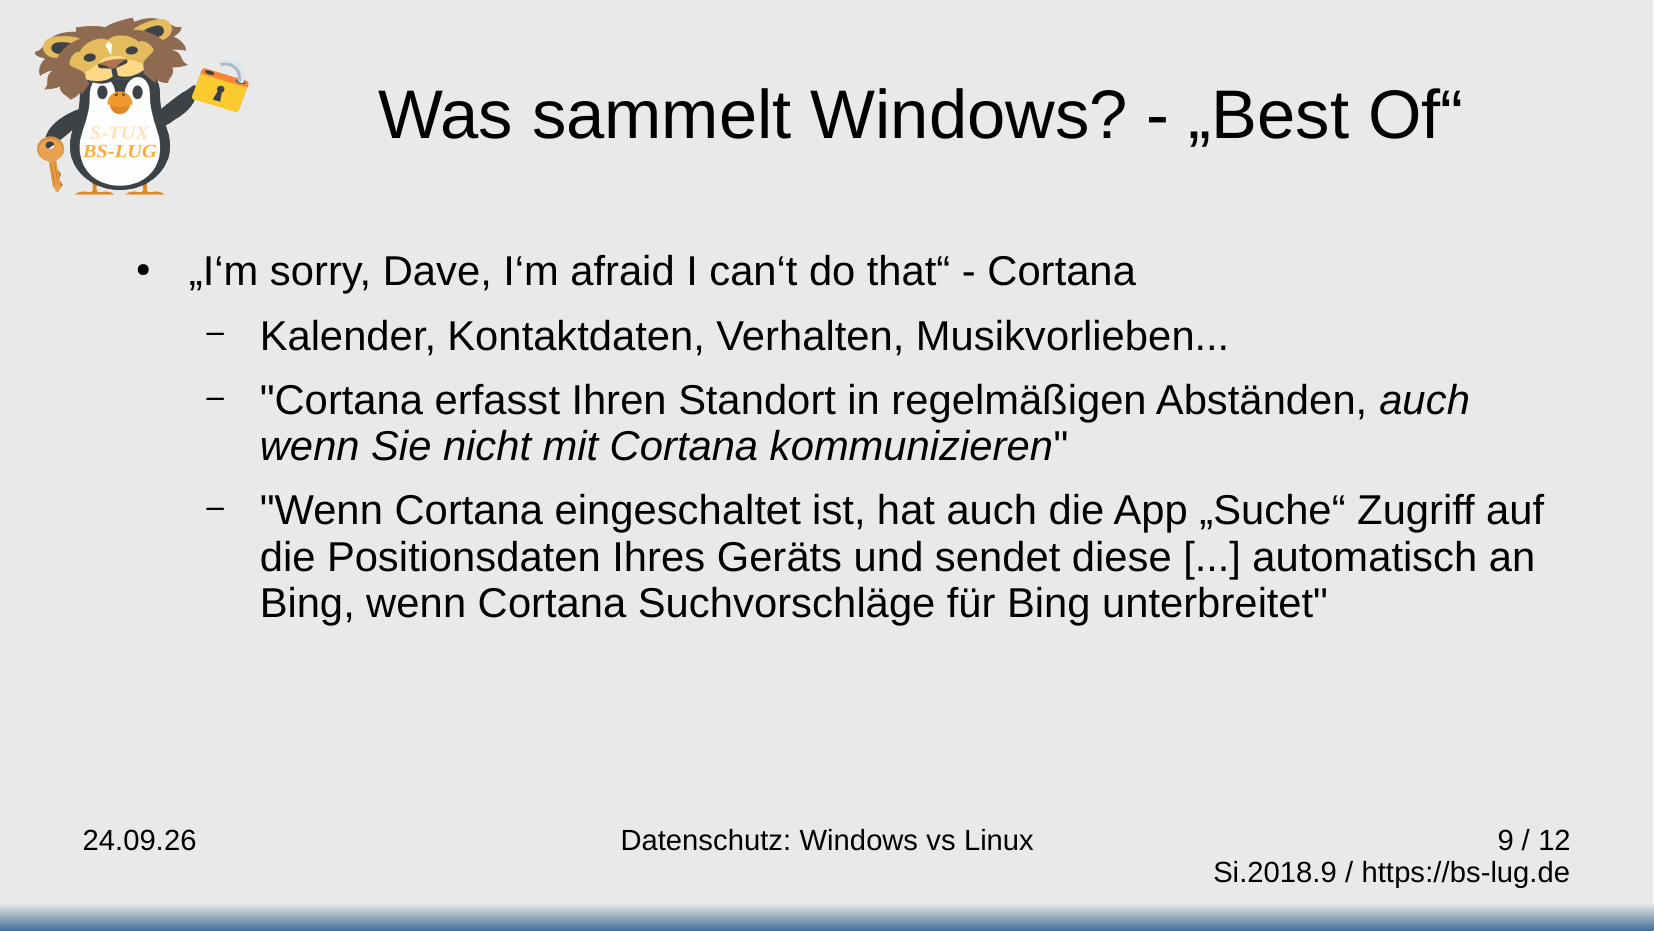

# Was sammelt Windows? - „Best Of“
„I‘m sorry, Dave, I‘m afraid I can‘t do that“ - Cortana
Kalender, Kontaktdaten, Verhalten, Musikvorlieben...
"Cortana erfasst Ihren Standort in regelmäßigen Abständen, auch wenn Sie nicht mit Cortana kommunizieren"
"Wenn Cortana eingeschaltet ist, hat auch die App „Suche“ Zugriff auf die Positionsdaten Ihres Geräts und sendet diese [...] automatisch an Bing, wenn Cortana Suchvorschläge für Bing unterbreitet"
26.09.2018
Datenschutz: Windows vs Linux
9